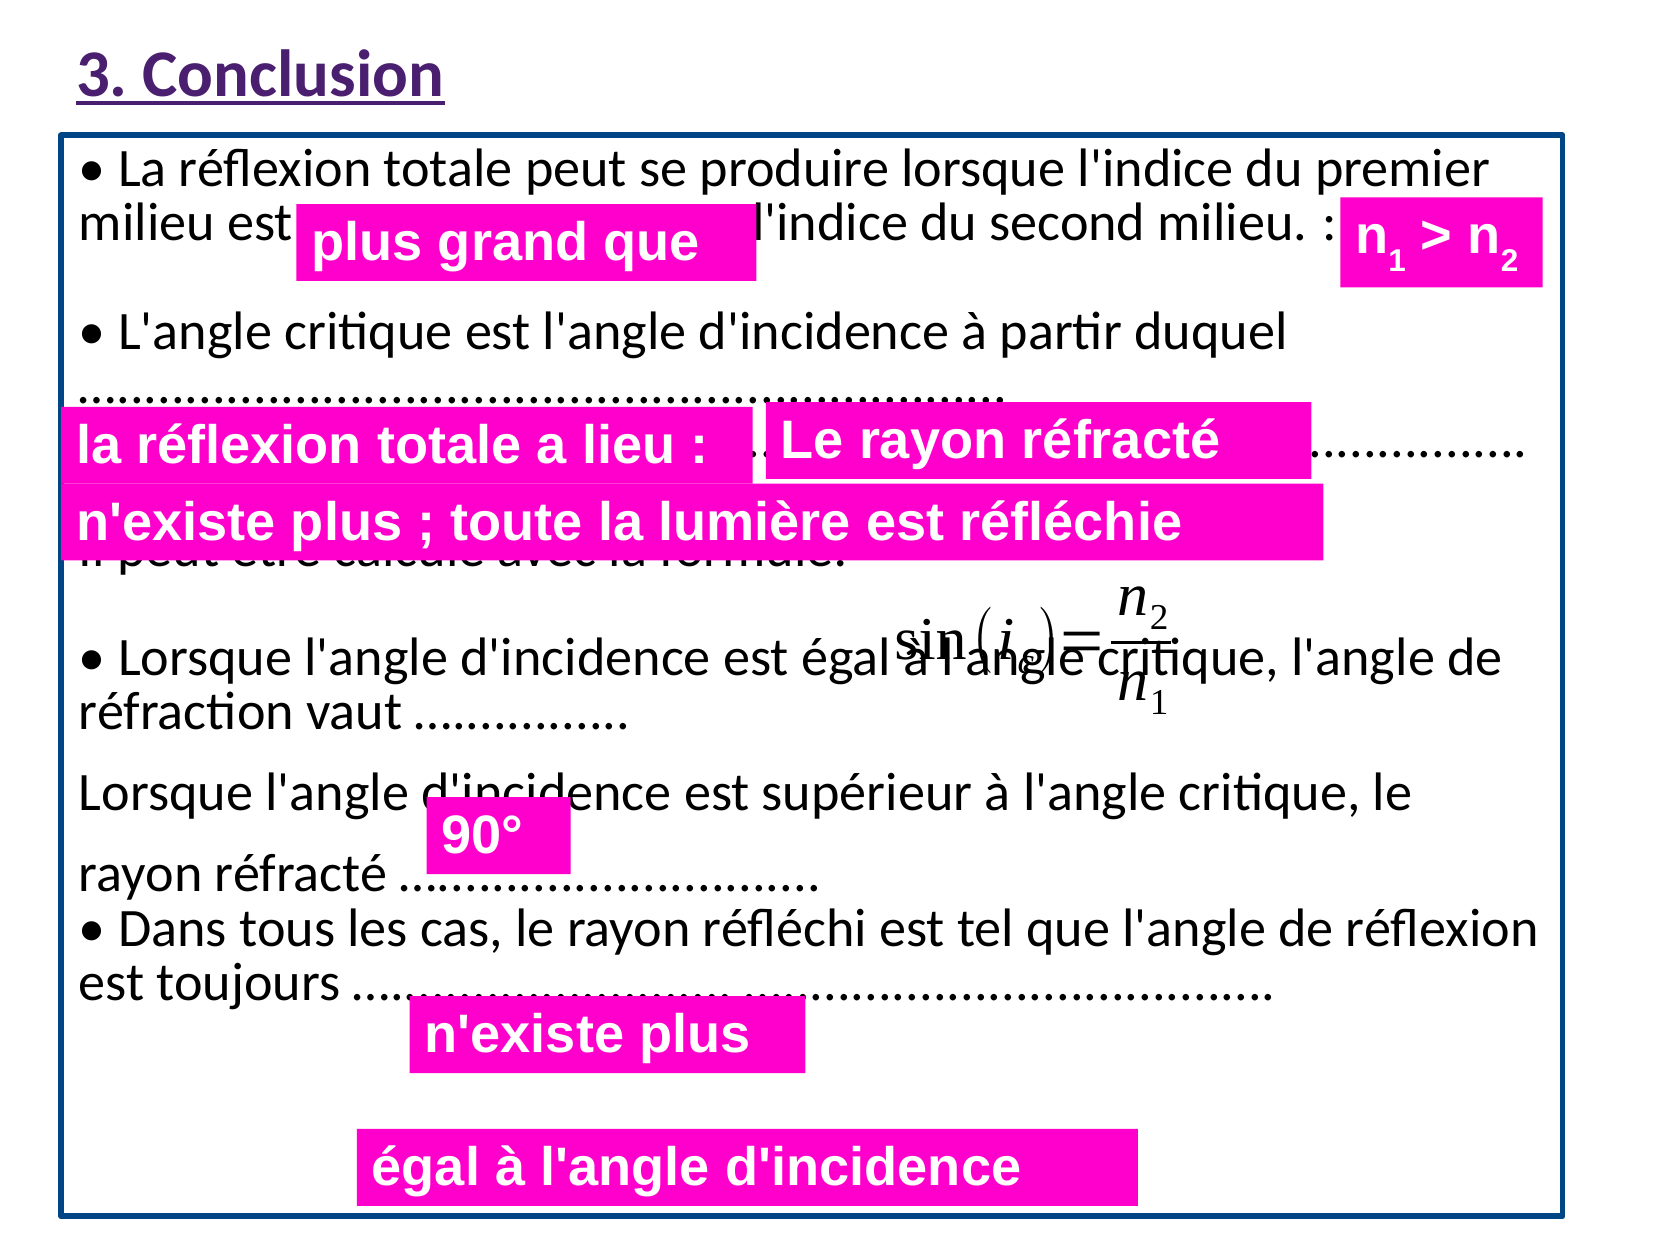

3. Conclusion
• La réflexion totale peut se produire lorsque l'indice du premier milieu est …............................. l'indice du second milieu. : …
• L'angle critique est l'angle d'incidence à partir duquel …................................................................. ….......................................................................................................
Il peut être calculé avec la formule:
• Lorsque l'angle d'incidence est égal à l'angle critique, l'angle de réfraction vaut ….............
Lorsque l'angle d'incidence est supérieur à l'angle critique, le rayon réfracté …............................
• Dans tous les cas, le rayon réfléchi est tel que l'angle de réflexion est toujours …......................... …....................................
n1 > n2
plus grand que
Le rayon réfracté
la réflexion totale a lieu :
n'existe plus ; toute la lumière est réfléchie
90°
n'existe plus
égal à l'angle d'incidence